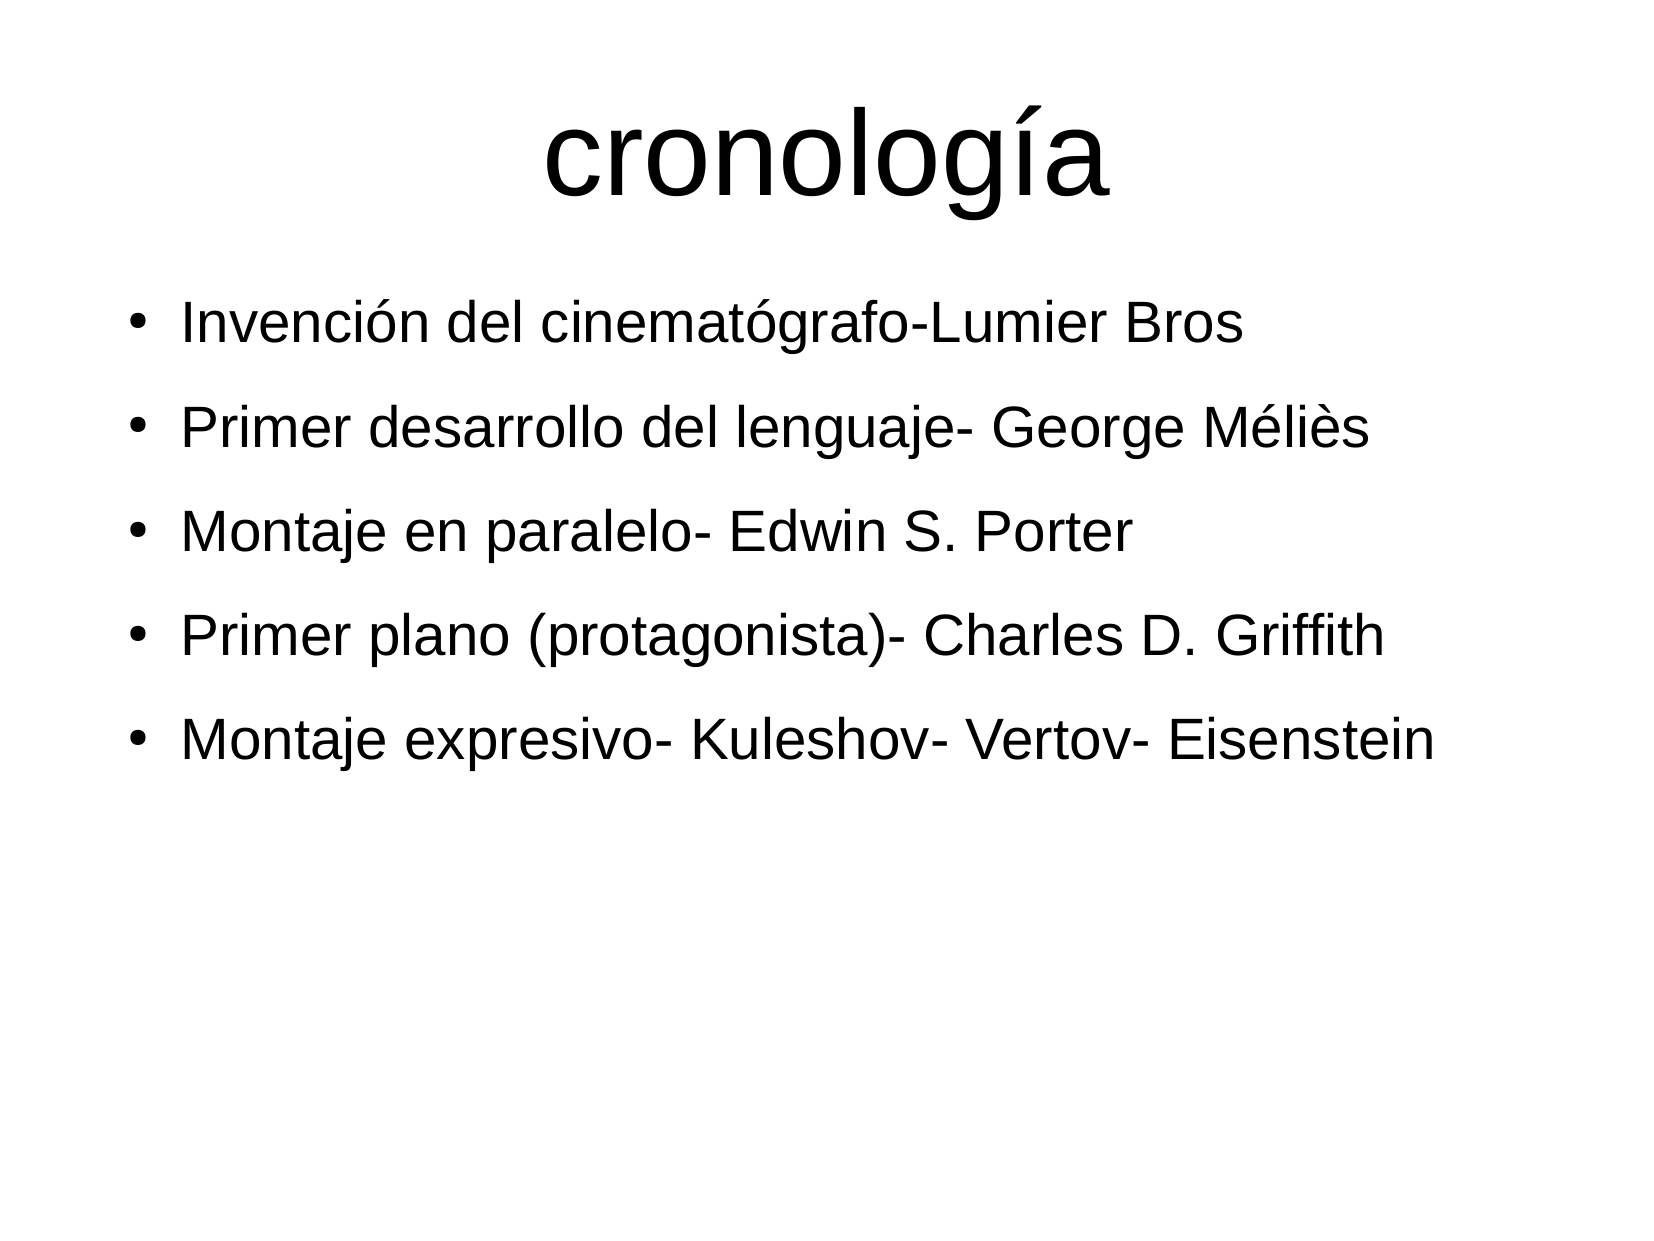

# cronología
Invención del cinematógrafo-Lumier Bros
Primer desarrollo del lenguaje- George Méliès
Montaje en paralelo- Edwin S. Porter
Primer plano (protagonista)- Charles D. Griffith
Montaje expresivo- Kuleshov- Vertov- Eisenstein